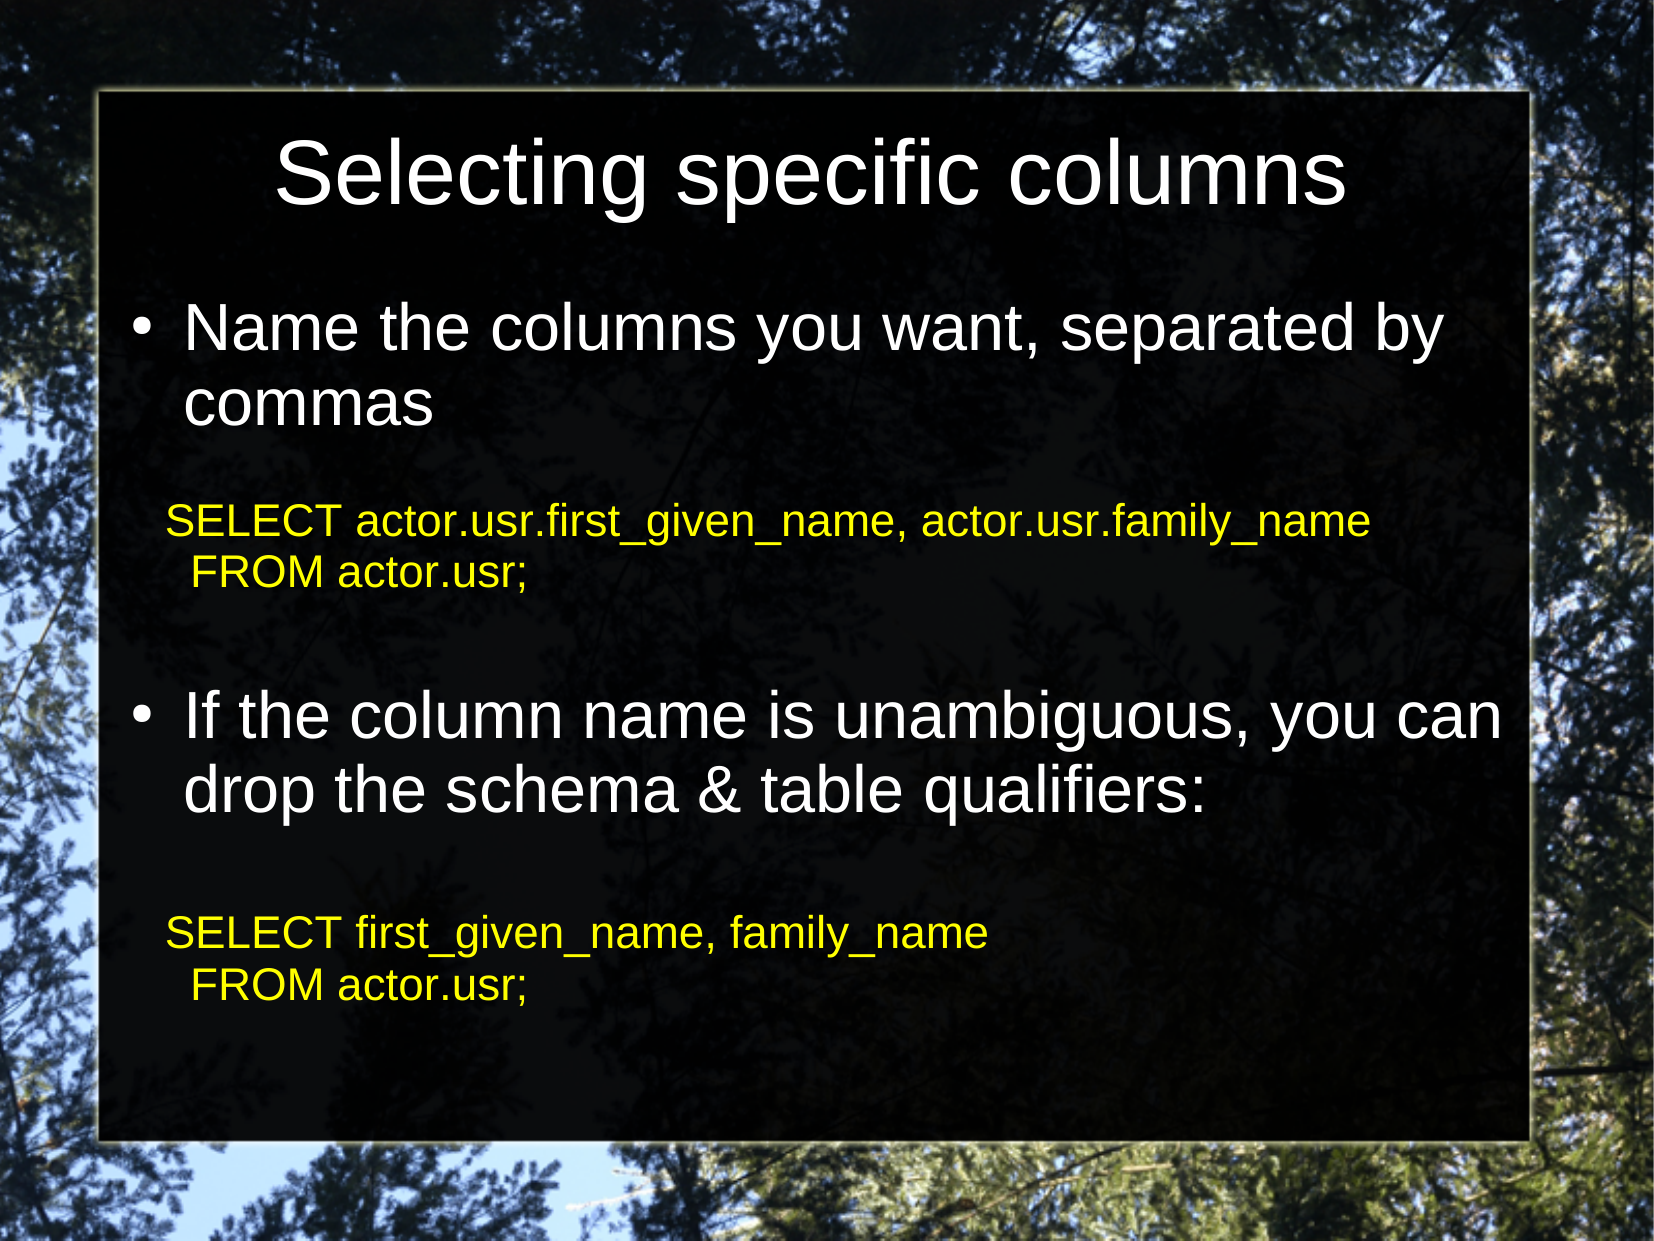

# Selecting specific columns
Name the columns you want, separated by commas
If the column name is unambiguous, you can drop the schema & table qualifiers:
SELECT actor.usr.first_given_name, actor.usr.family_name
 FROM actor.usr;
SELECT first_given_name, family_name
 FROM actor.usr;